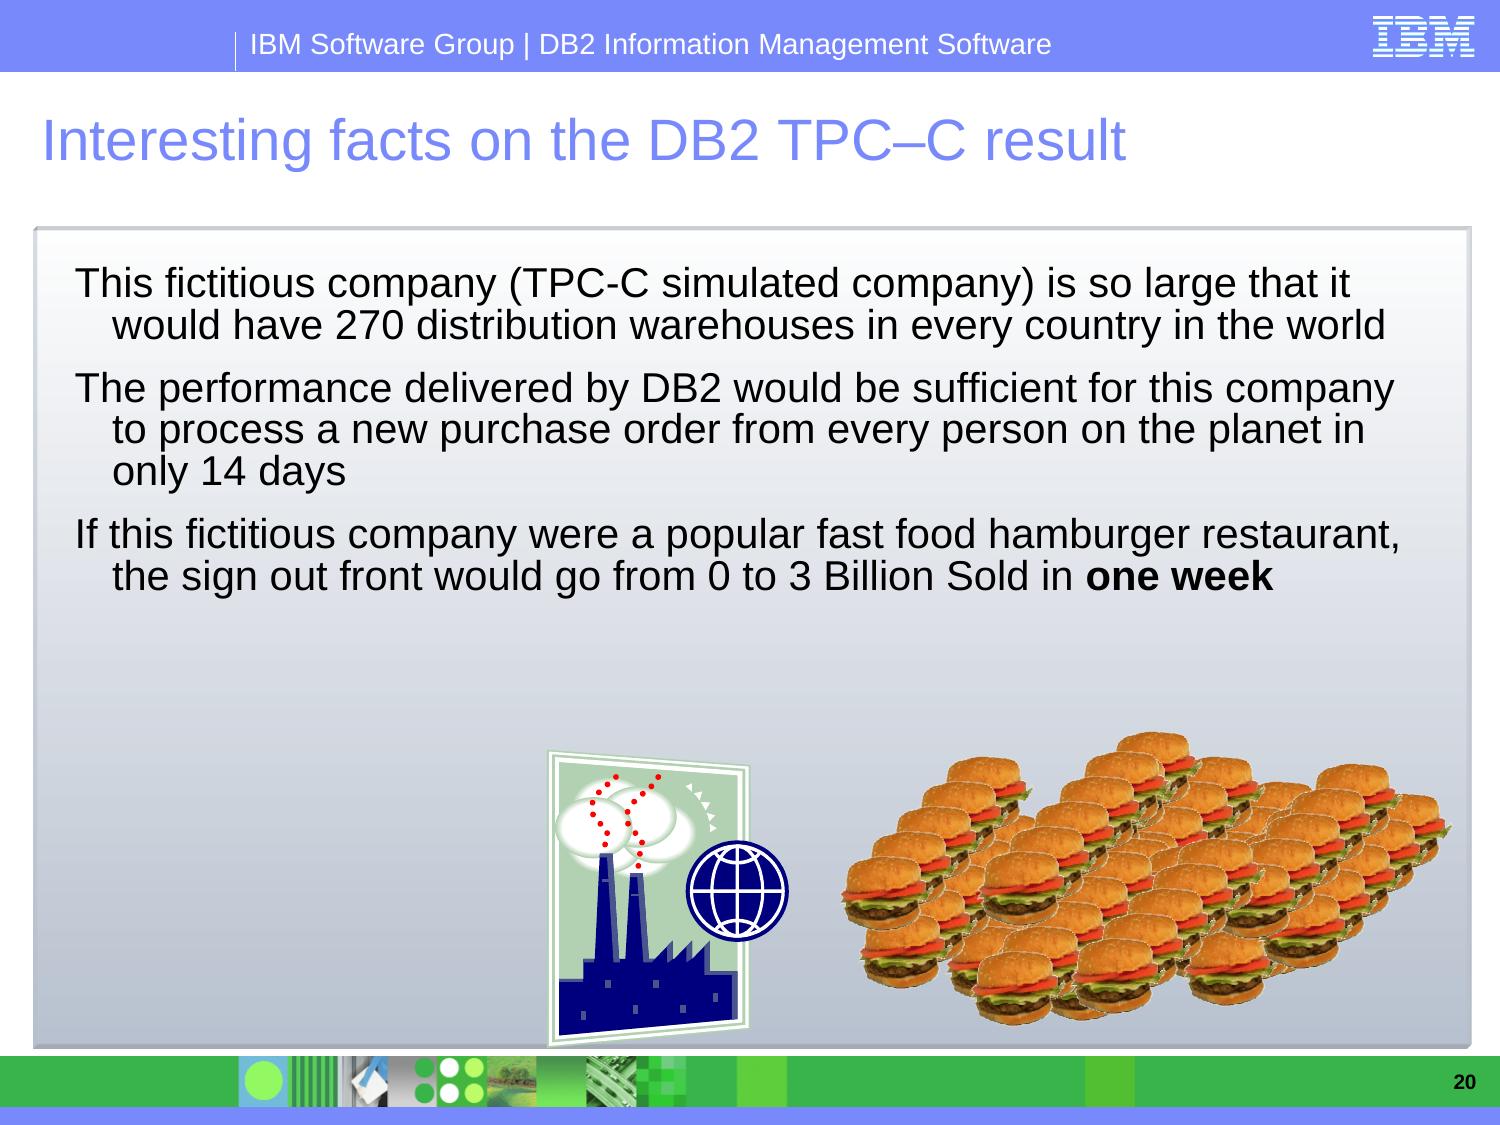

# Interesting facts on the DB2 TPC–C result
This fictitious company (TPC-C simulated company) is so large that it would have 270 distribution warehouses in every country in the world
The performance delivered by DB2 would be sufficient for this company to process a new purchase order from every person on the planet in only 14 days
If this fictitious company were a popular fast food hamburger restaurant, the sign out front would go from 0 to 3 Billion Sold in one week
20